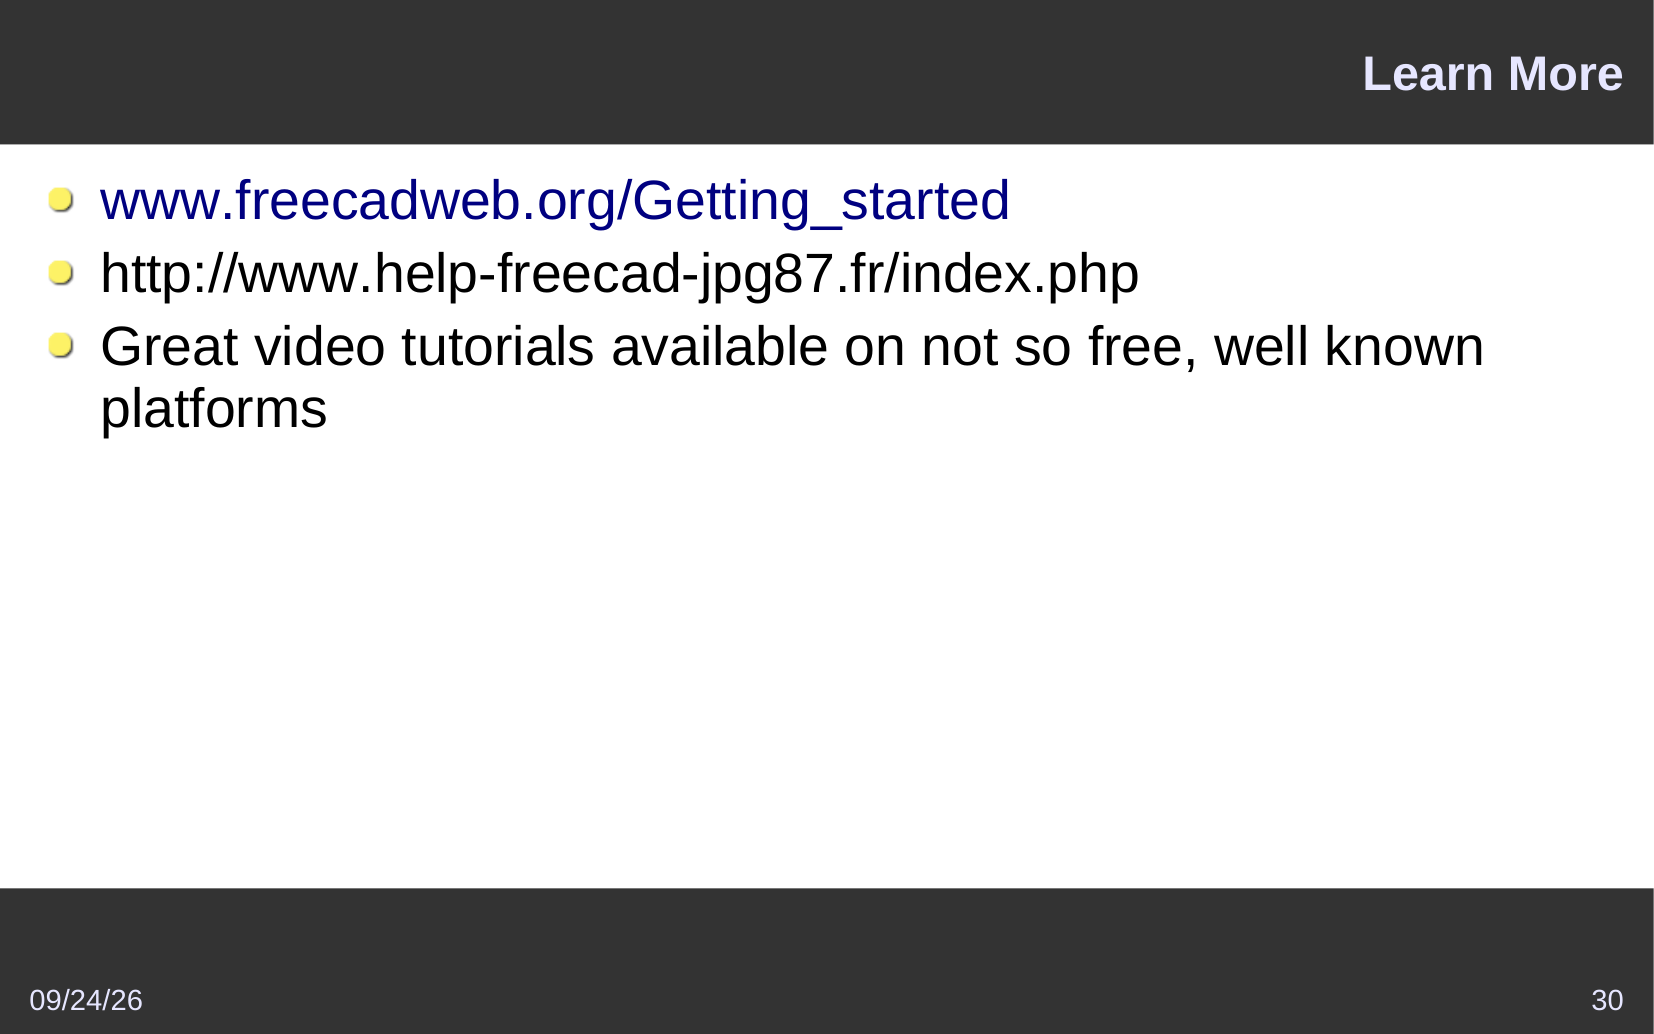

# Learn More
www.freecadweb.org/Getting_started
http://www.help-freecad-jpg87.fr/index.php
Great video tutorials available on not so free, well known platforms
30